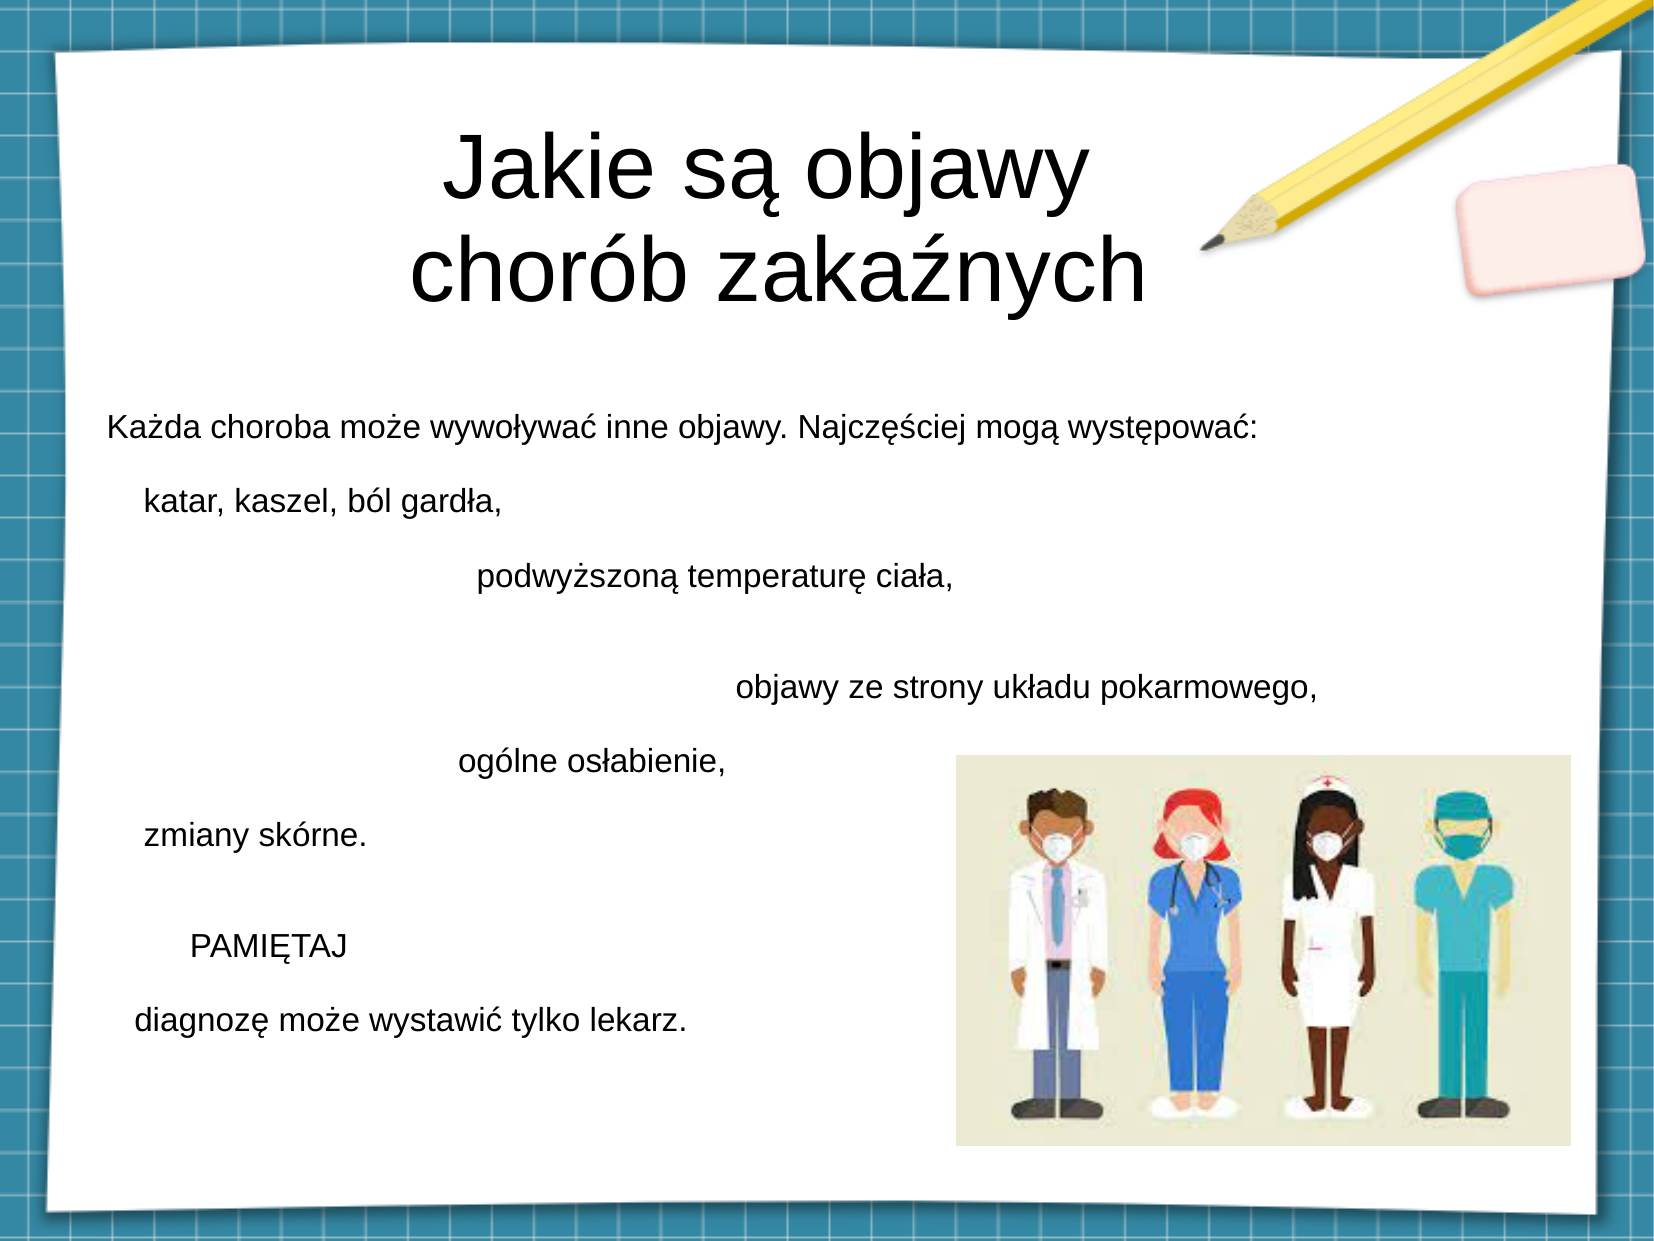

# Jakie są objawy chorób zakaźnych
 Każda choroba może wywoływać inne objawy. Najczęściej mogą występować:
 katar, kaszel, ból gardła,
 podwyższoną temperaturę ciała,
 objawy ze strony układu pokarmowego,
 ogólne osłabienie,
 zmiany skórne.
 PAMIĘTAJ
 diagnozę może wystawić tylko lekarz.